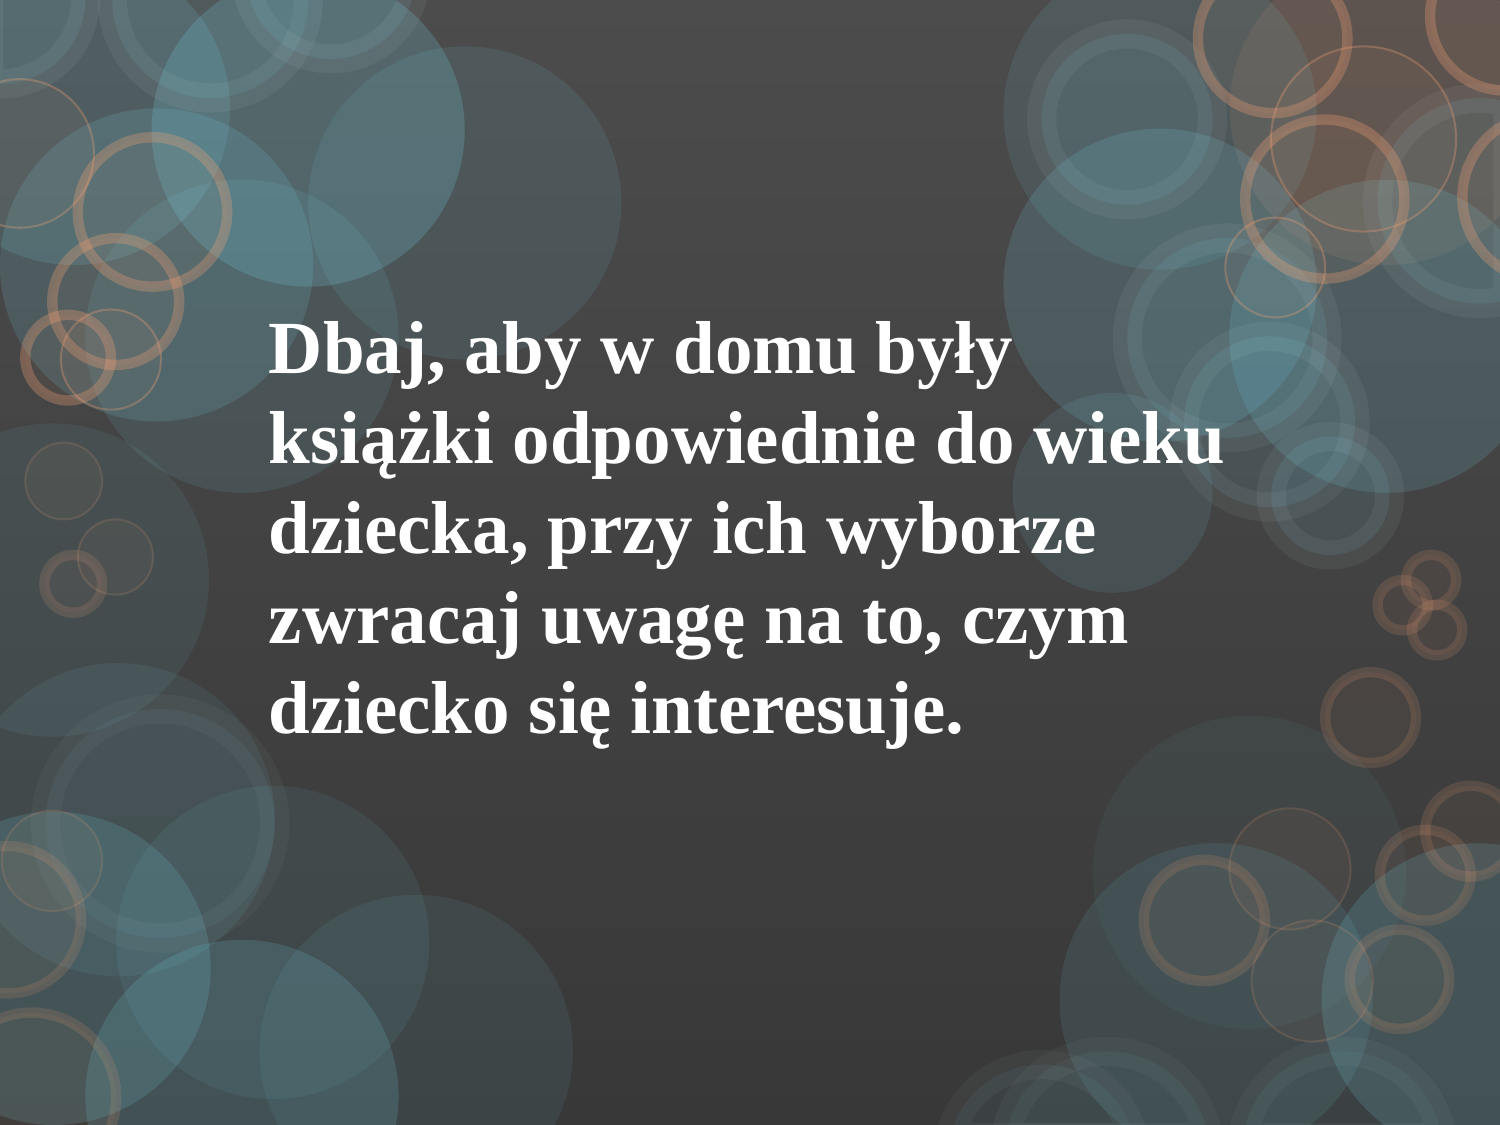

Dbaj, aby w domu były książki odpowiednie do wieku dziecka, przy ich wyborze zwracaj uwagę na to, czym dziecko się interesuje.